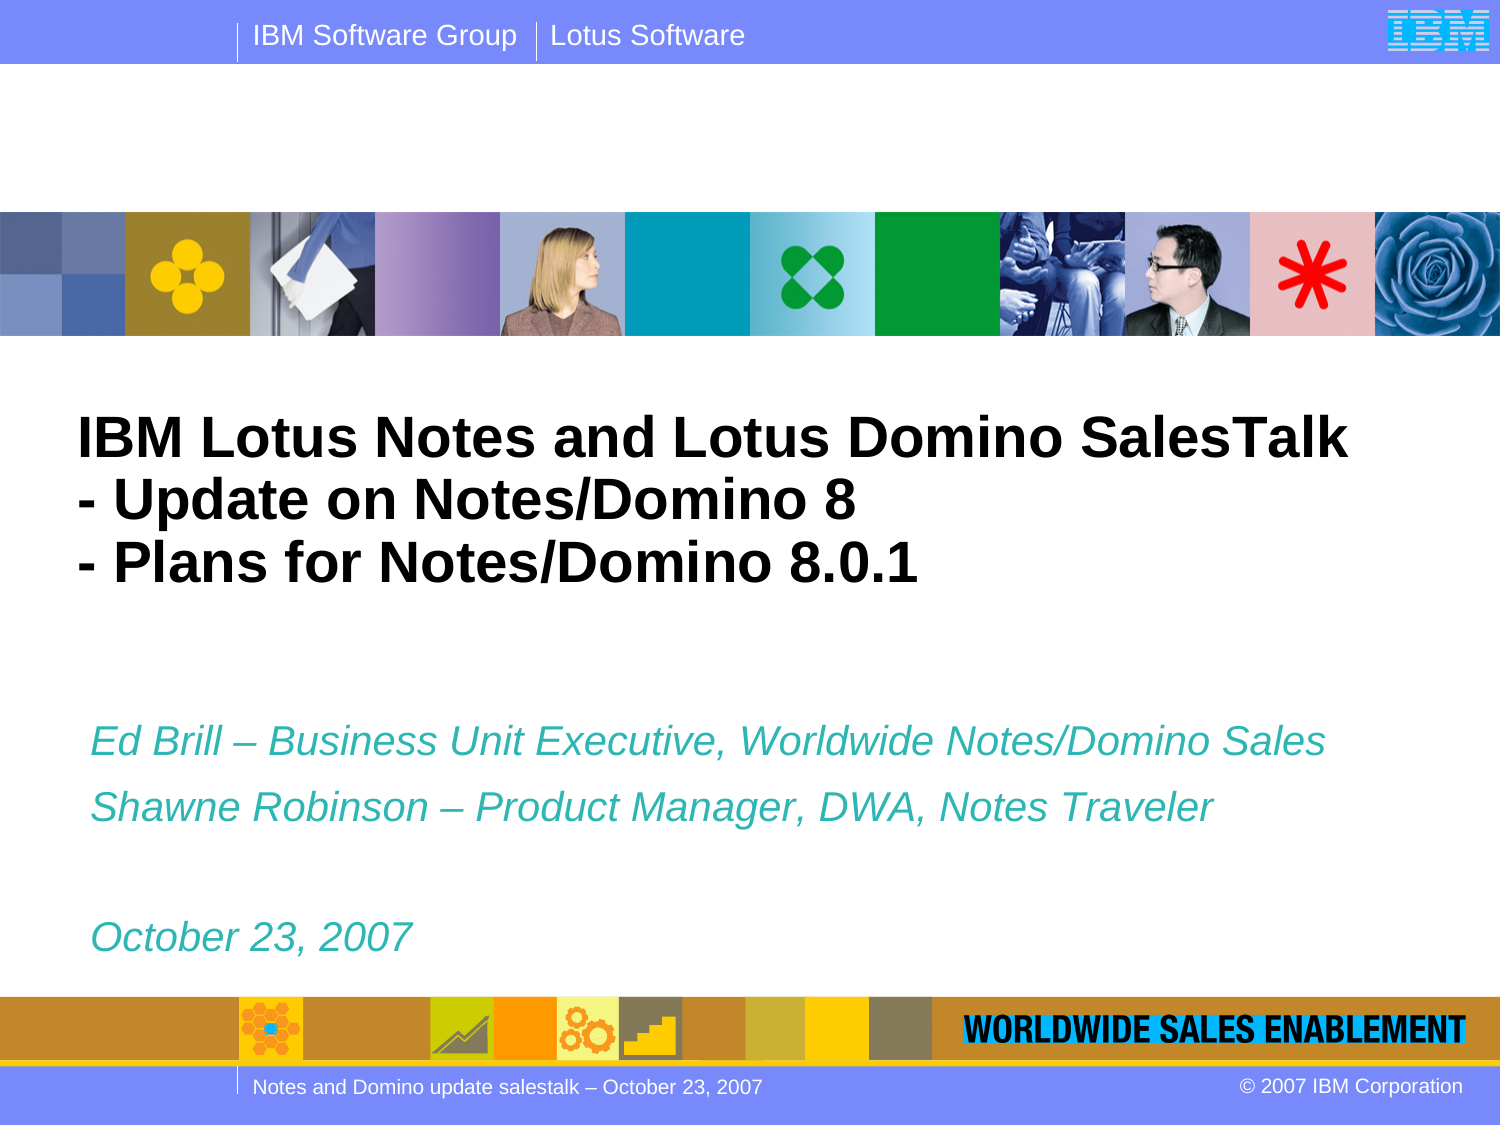

# IBM Lotus Notes and Lotus Domino SalesTalk - Update on Notes/Domino 8 - Plans for Notes/Domino 8.0.1
Ed Brill – Business Unit Executive, Worldwide Notes/Domino Sales
Shawne Robinson – Product Manager, DWA, Notes Traveler
October 23, 2007